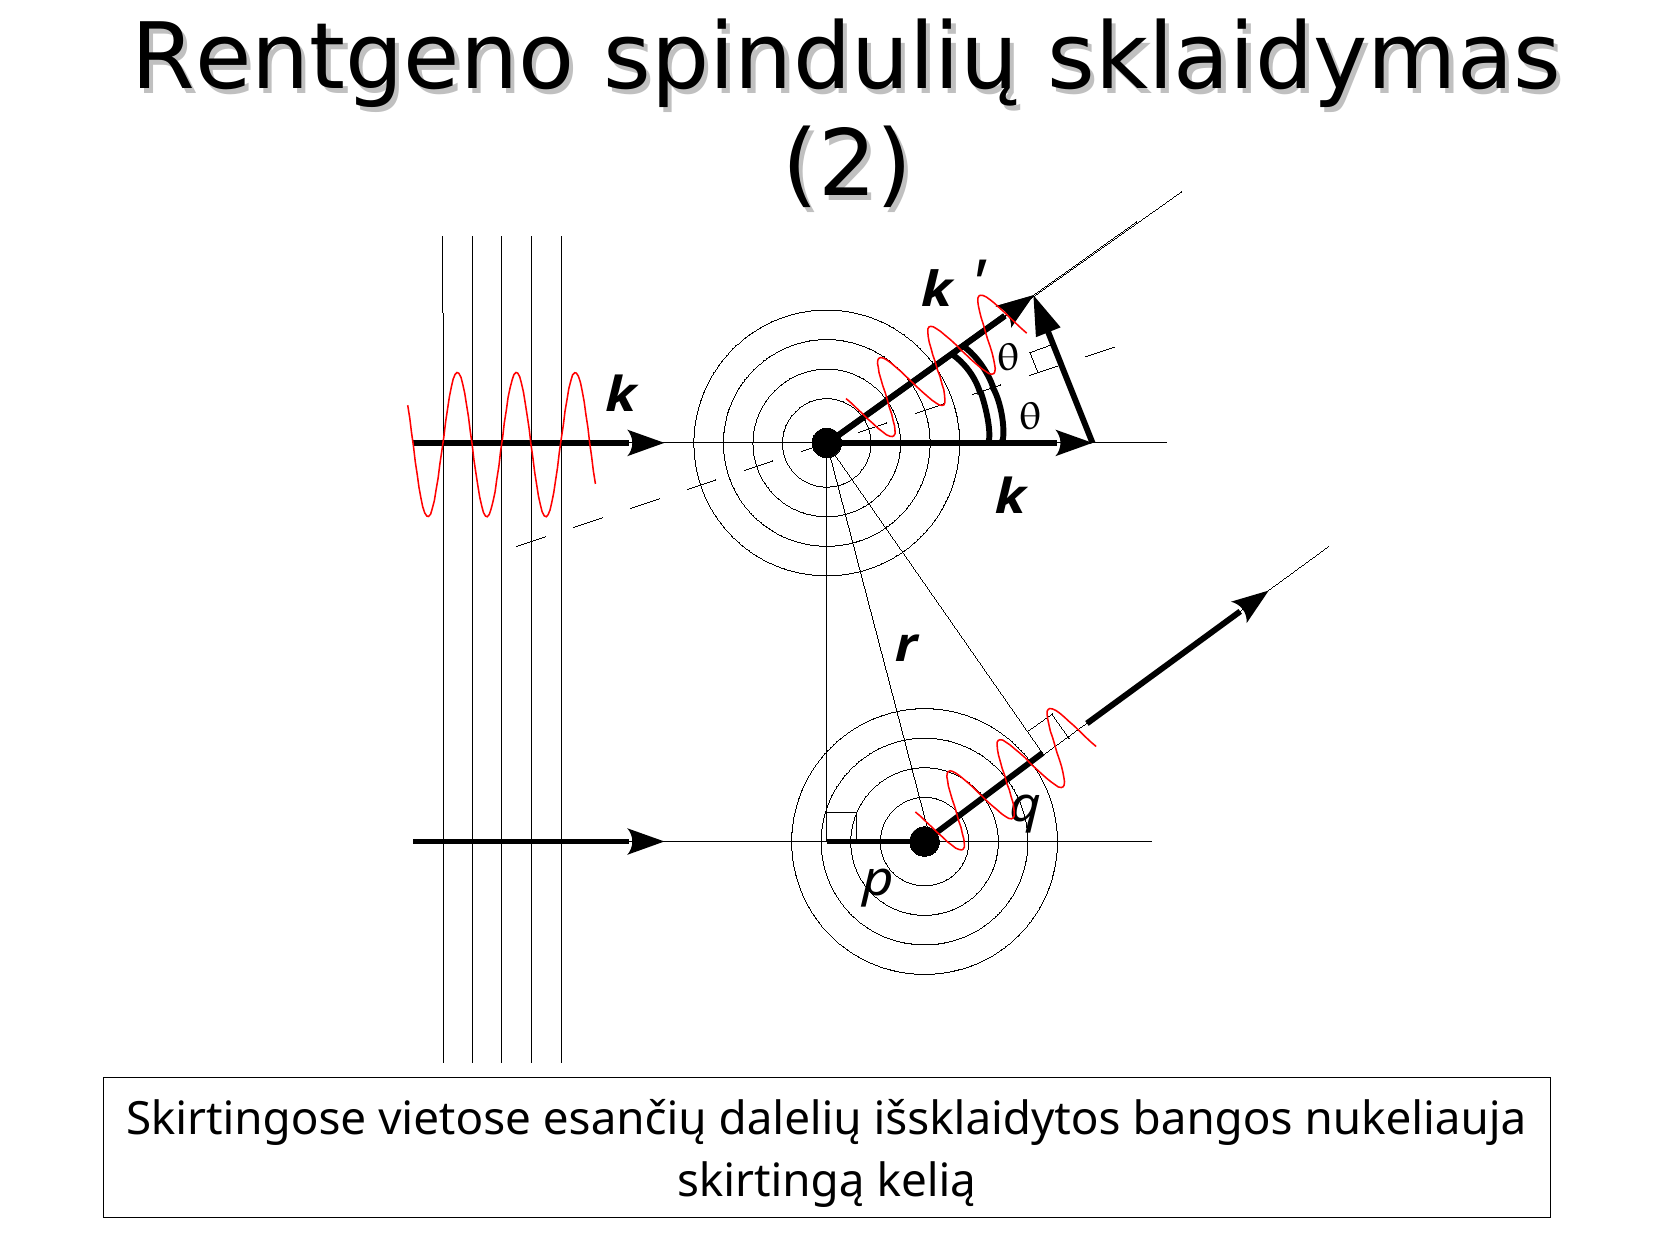

# Rentgeno spindulių sklaidymas (2)
Skirtingose vietose esančių dalelių išsklaidytos bangos nukeliauja skirtingą kelią